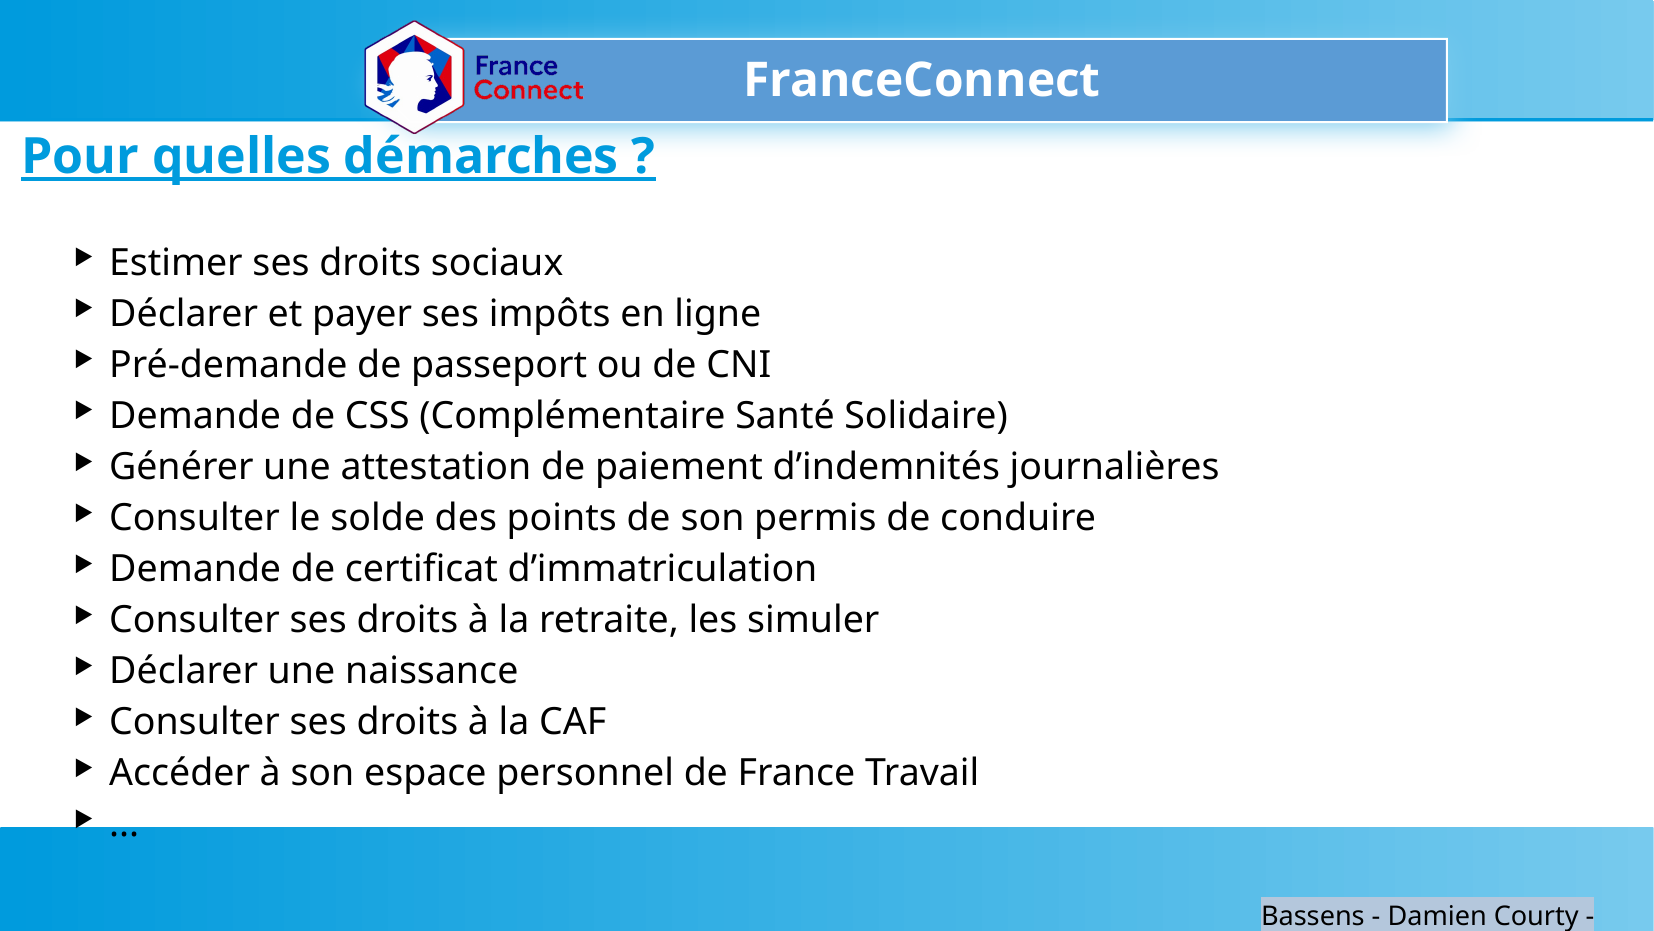

FranceConnect
Pour quelles démarches ?
Estimer ses droits sociaux
Déclarer et payer ses impôts en ligne
Pré-demande de passeport ou de CNI
Demande de CSS (Complémentaire Santé Solidaire)
Générer une attestation de paiement d’indemnités journalières
Consulter le solde des points de son permis de conduire
Demande de certificat d’immatriculation
Consulter ses droits à la retraite, les simuler
Déclarer une naissance
Consulter ses droits à la CAF
Accéder à son espace personnel de France Travail
...
Bassens - Damien Courty - 2024